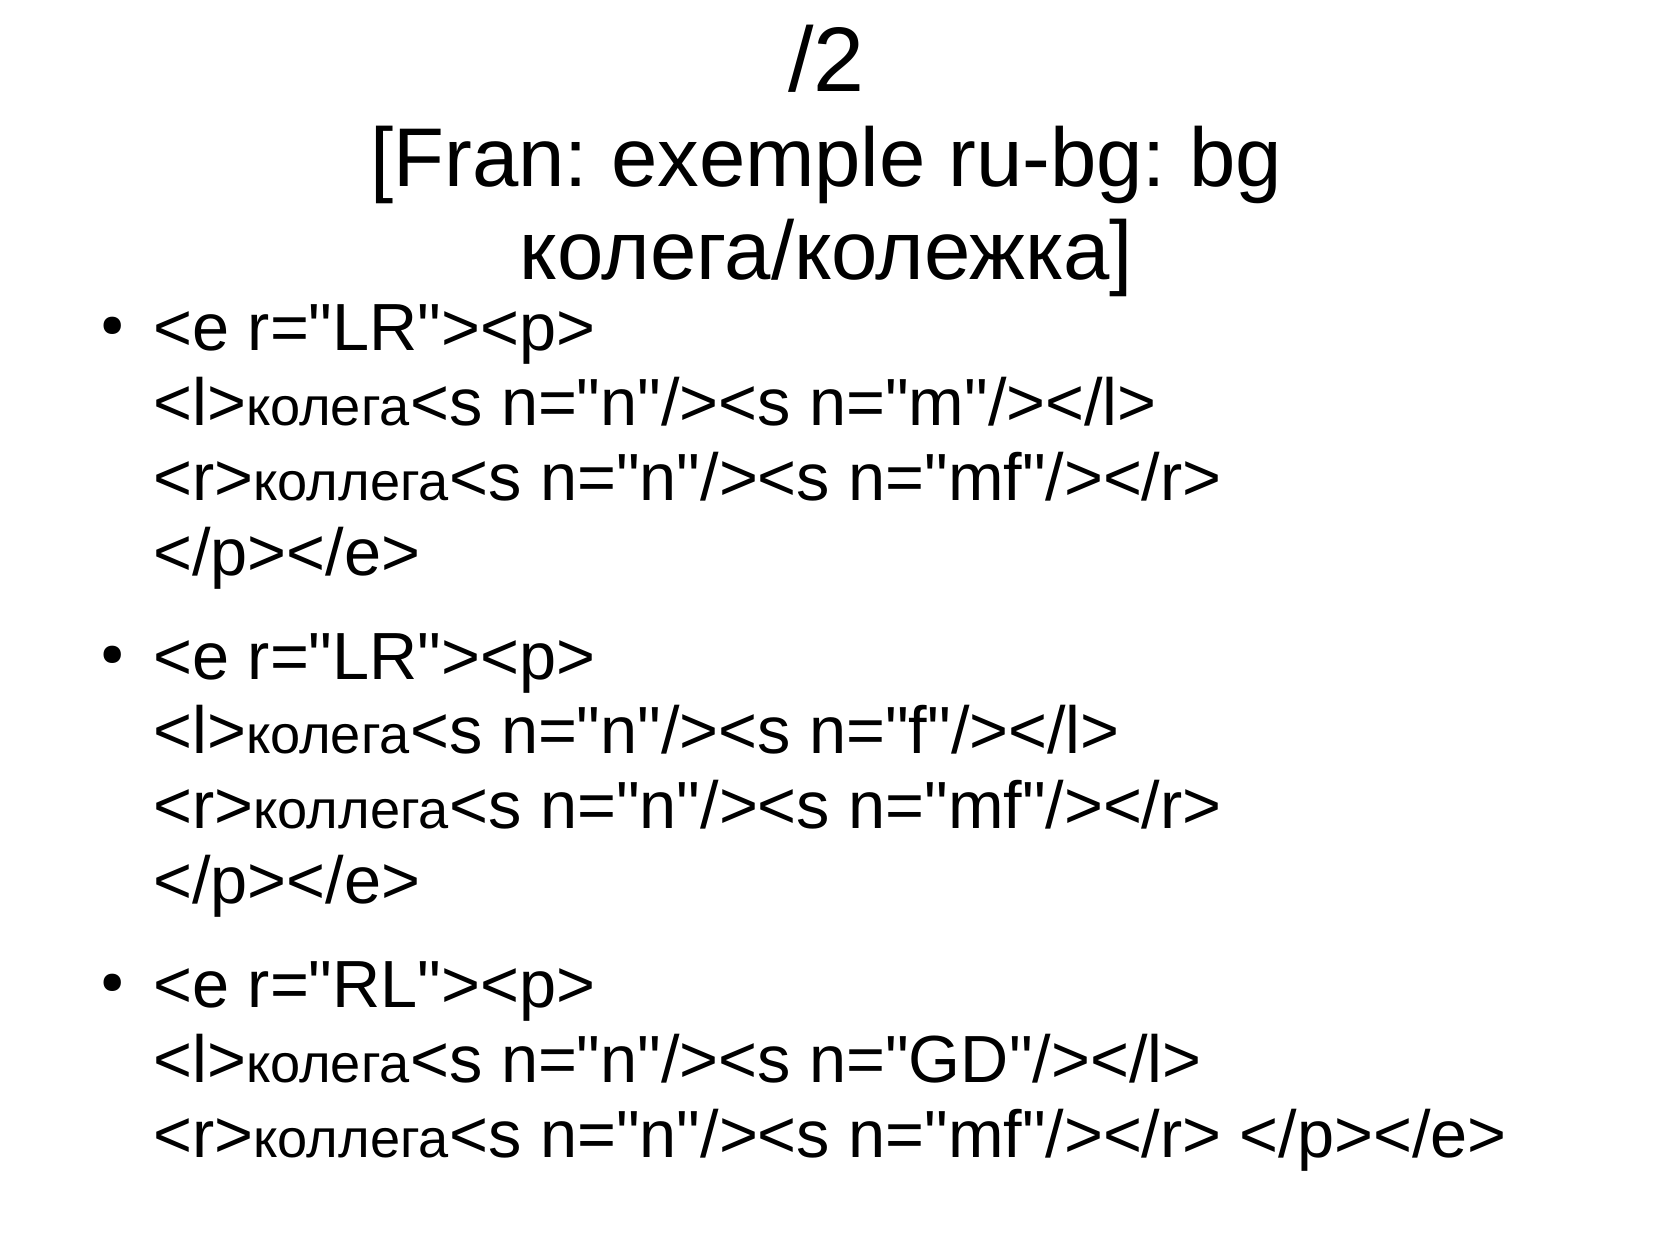

# /2 [Fran: exemple ru-bg: bg колега/колежка]
<e r="LR"><p>
<l>колега<s n="n"/><s n="m"/></l>
<r>коллега<s n="n"/><s n="mf"/></r>
</p></e>
<e r="LR"><p>
<l>колега<s n="n"/><s n="f"/></l>
<r>коллега<s n="n"/><s n="mf"/></r>
</p></e>
<e r="RL"><p>
<l>колега<s n="n"/><s n="GD"/></l>
<r>коллега<s n="n"/><s n="mf"/></r> </p></e>